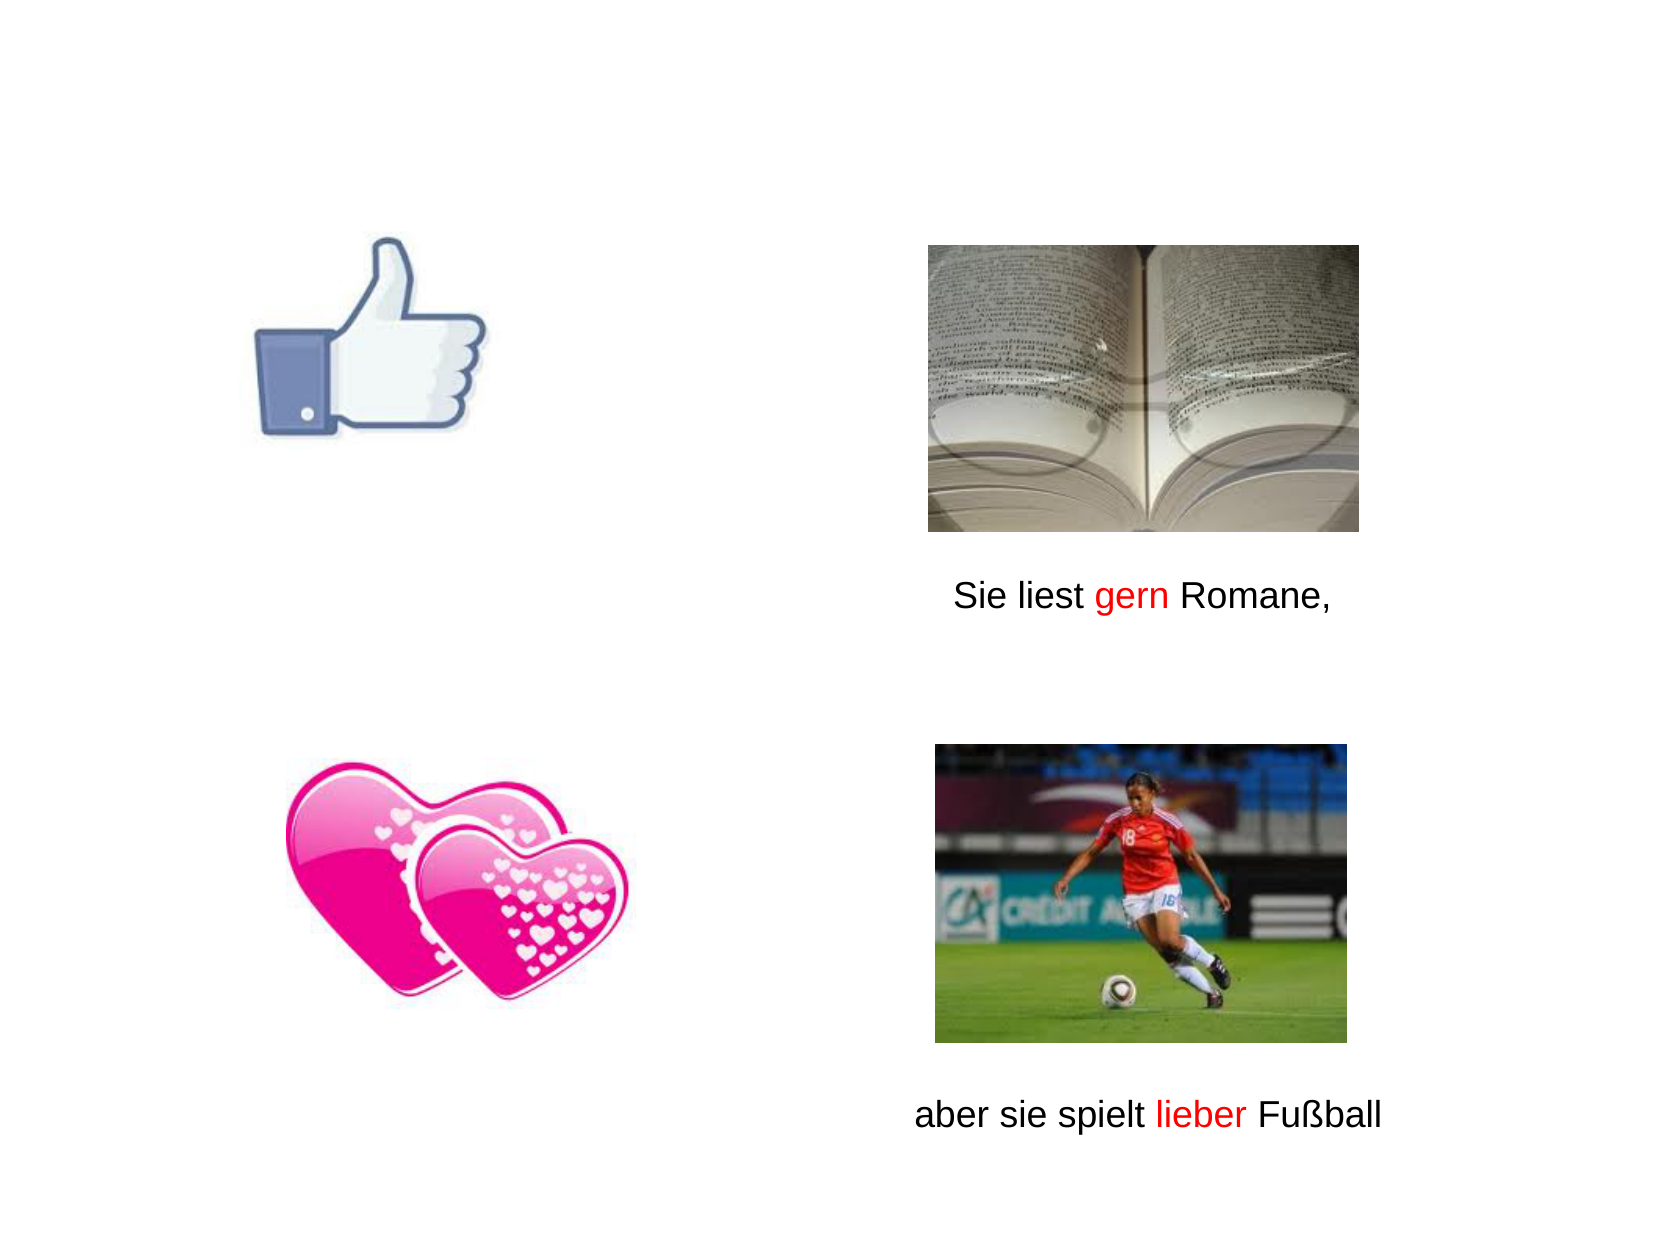

Sie liest gern Romane,
aber sie spielt lieber Fußball